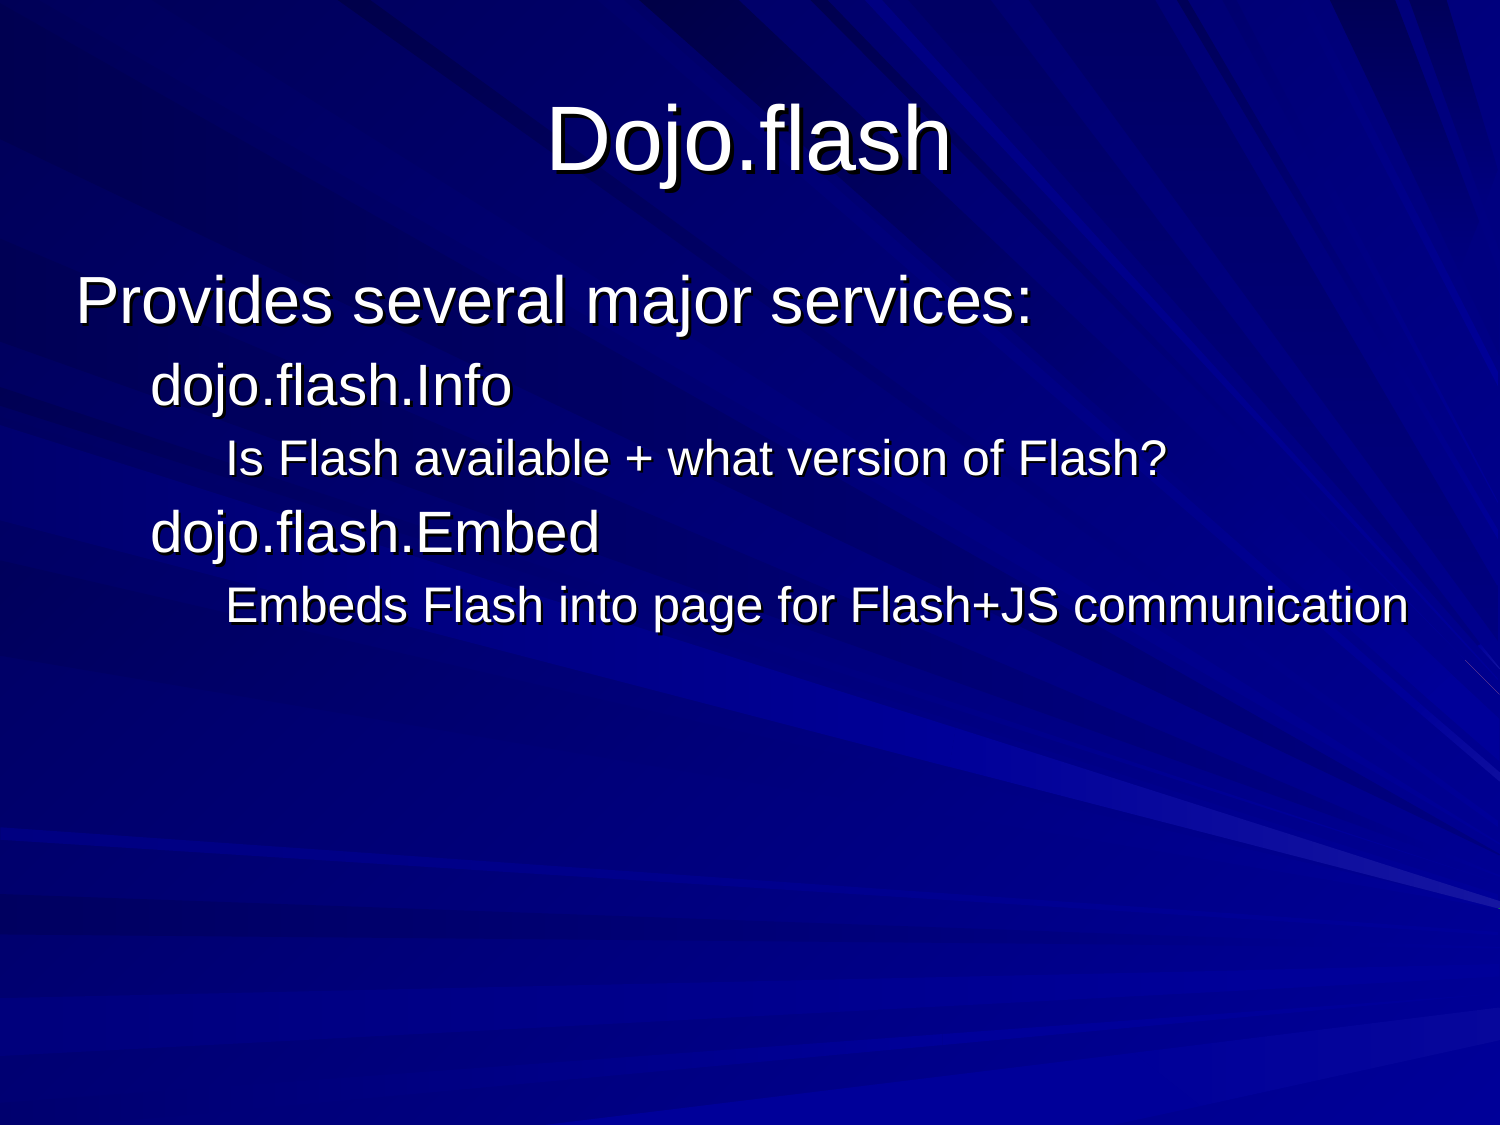

# Dojo.flash
Provides several major services:
dojo.flash.Info
Is Flash available + what version of Flash?
dojo.flash.Embed
Embeds Flash into page for Flash+JS communication